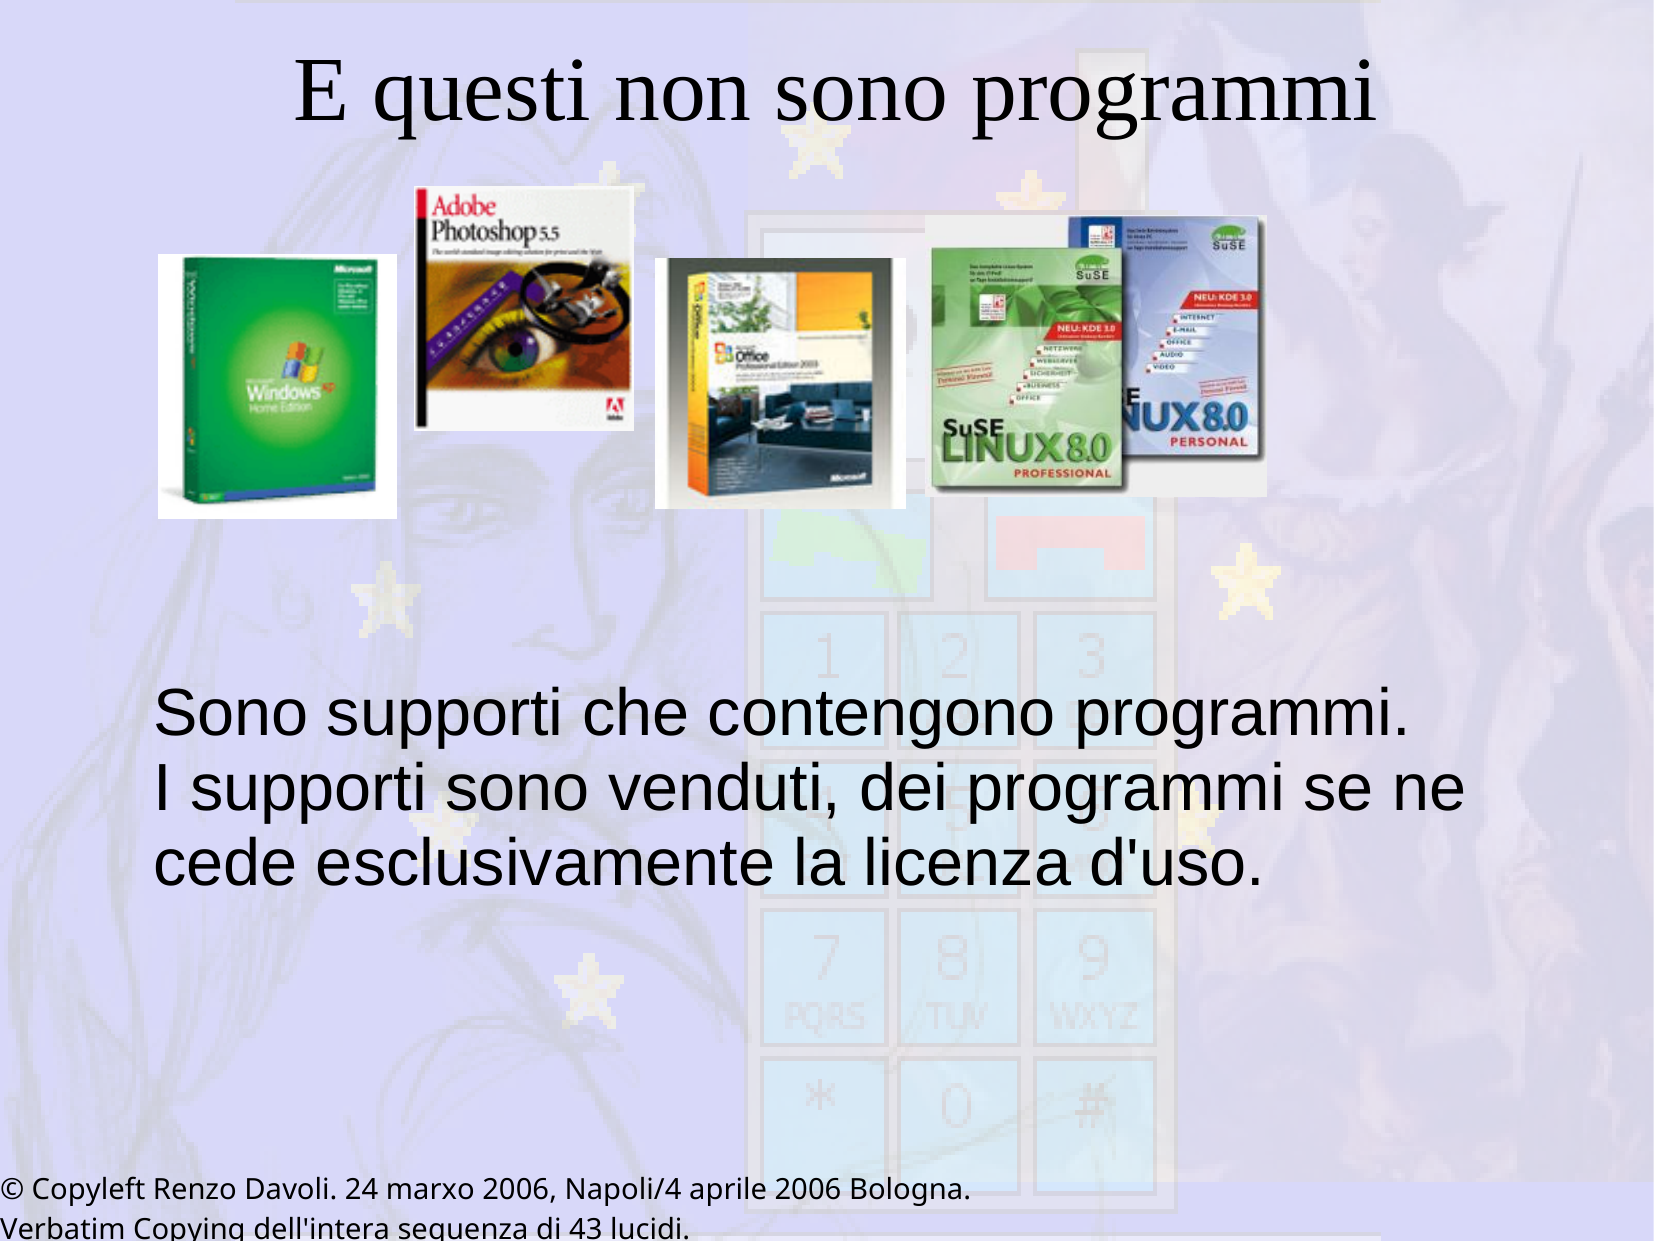

# E questi non sono programmi
Sono supporti che contengono programmi.
I supporti sono venduti, dei programmi se ne cede esclusivamente la licenza d'uso.